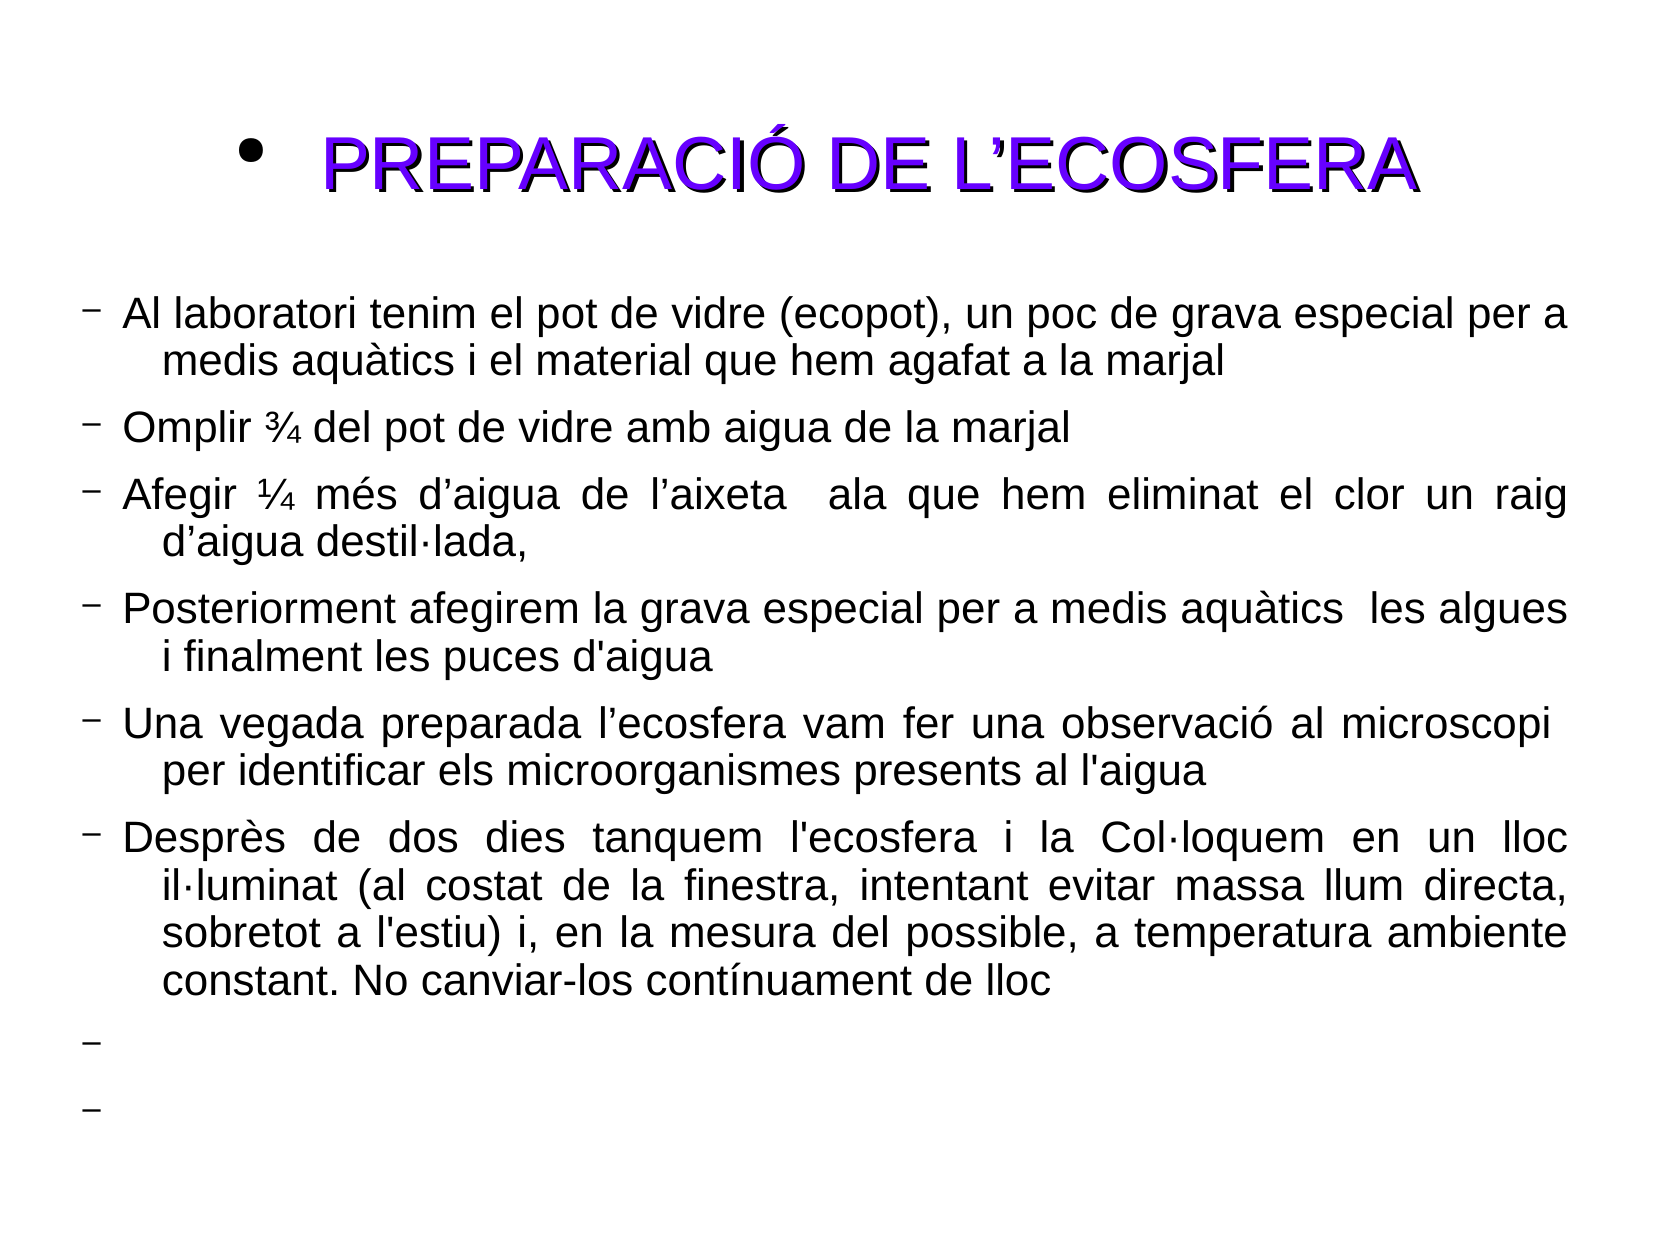

# PREPARACIÓ DE L’ECOSFERA
Al laboratori tenim el pot de vidre (ecopot), un poc de grava especial per a medis aquàtics i el material que hem agafat a la marjal
Omplir ¾ del pot de vidre amb aigua de la marjal
Afegir ¼ més d’aigua de l’aixeta ala que hem eliminat el clor un raig d’aigua destil·lada,
Posteriorment afegirem la grava especial per a medis aquàtics les algues i finalment les puces d'aigua
Una vegada preparada l’ecosfera vam fer una observació al microscopi per identificar els microorganismes presents al l'aigua
Desprès de dos dies tanquem l'ecosfera i la Col·loquem en un lloc il·luminat (al costat de la finestra, intentant evitar massa llum directa, sobretot a l'estiu) i, en la mesura del possible, a temperatura ambiente constant. No canviar-los contínuament de lloc